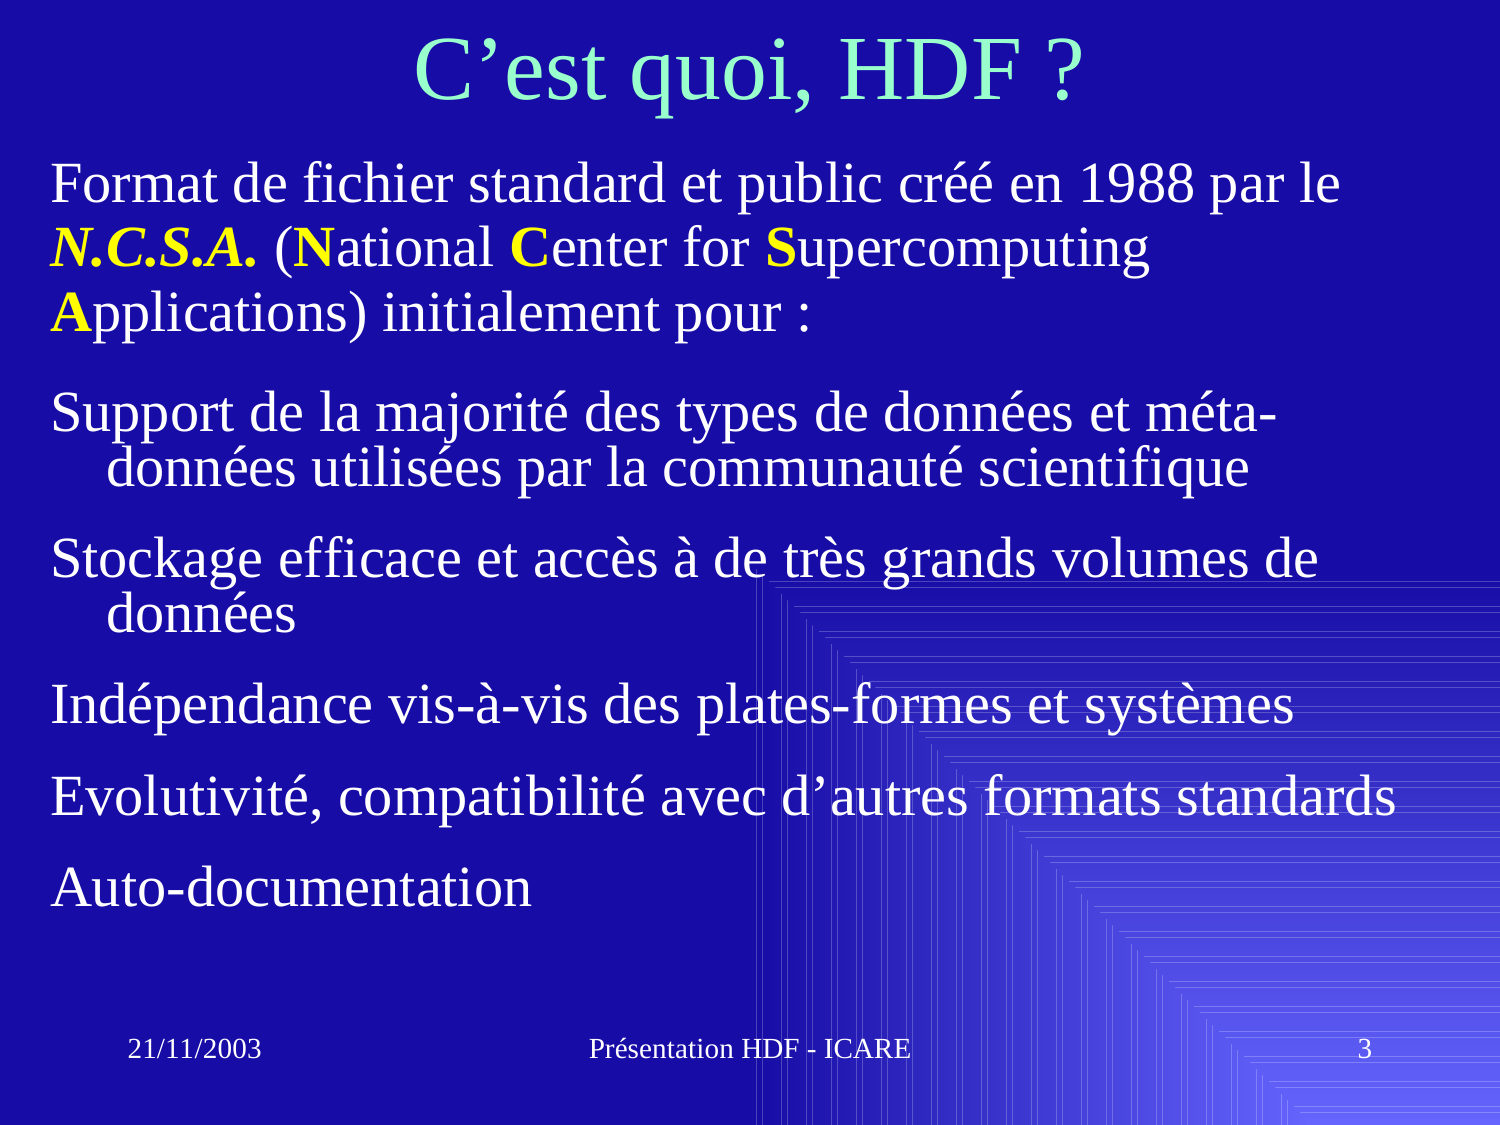

# C’est quoi, HDF ?
Format de fichier standard et public créé en 1988 par le N.C.S.A. (National Center for Supercomputing Applications) initialement pour :
Support de la majorité des types de données et méta-données utilisées par la communauté scientifique
Stockage efficace et accès à de très grands volumes de données
Indépendance vis-à-vis des plates-formes et systèmes
Evolutivité, compatibilité avec d’autres formats standards
Auto-documentation
21/11/2003
Présentation HDF - ICARE
3